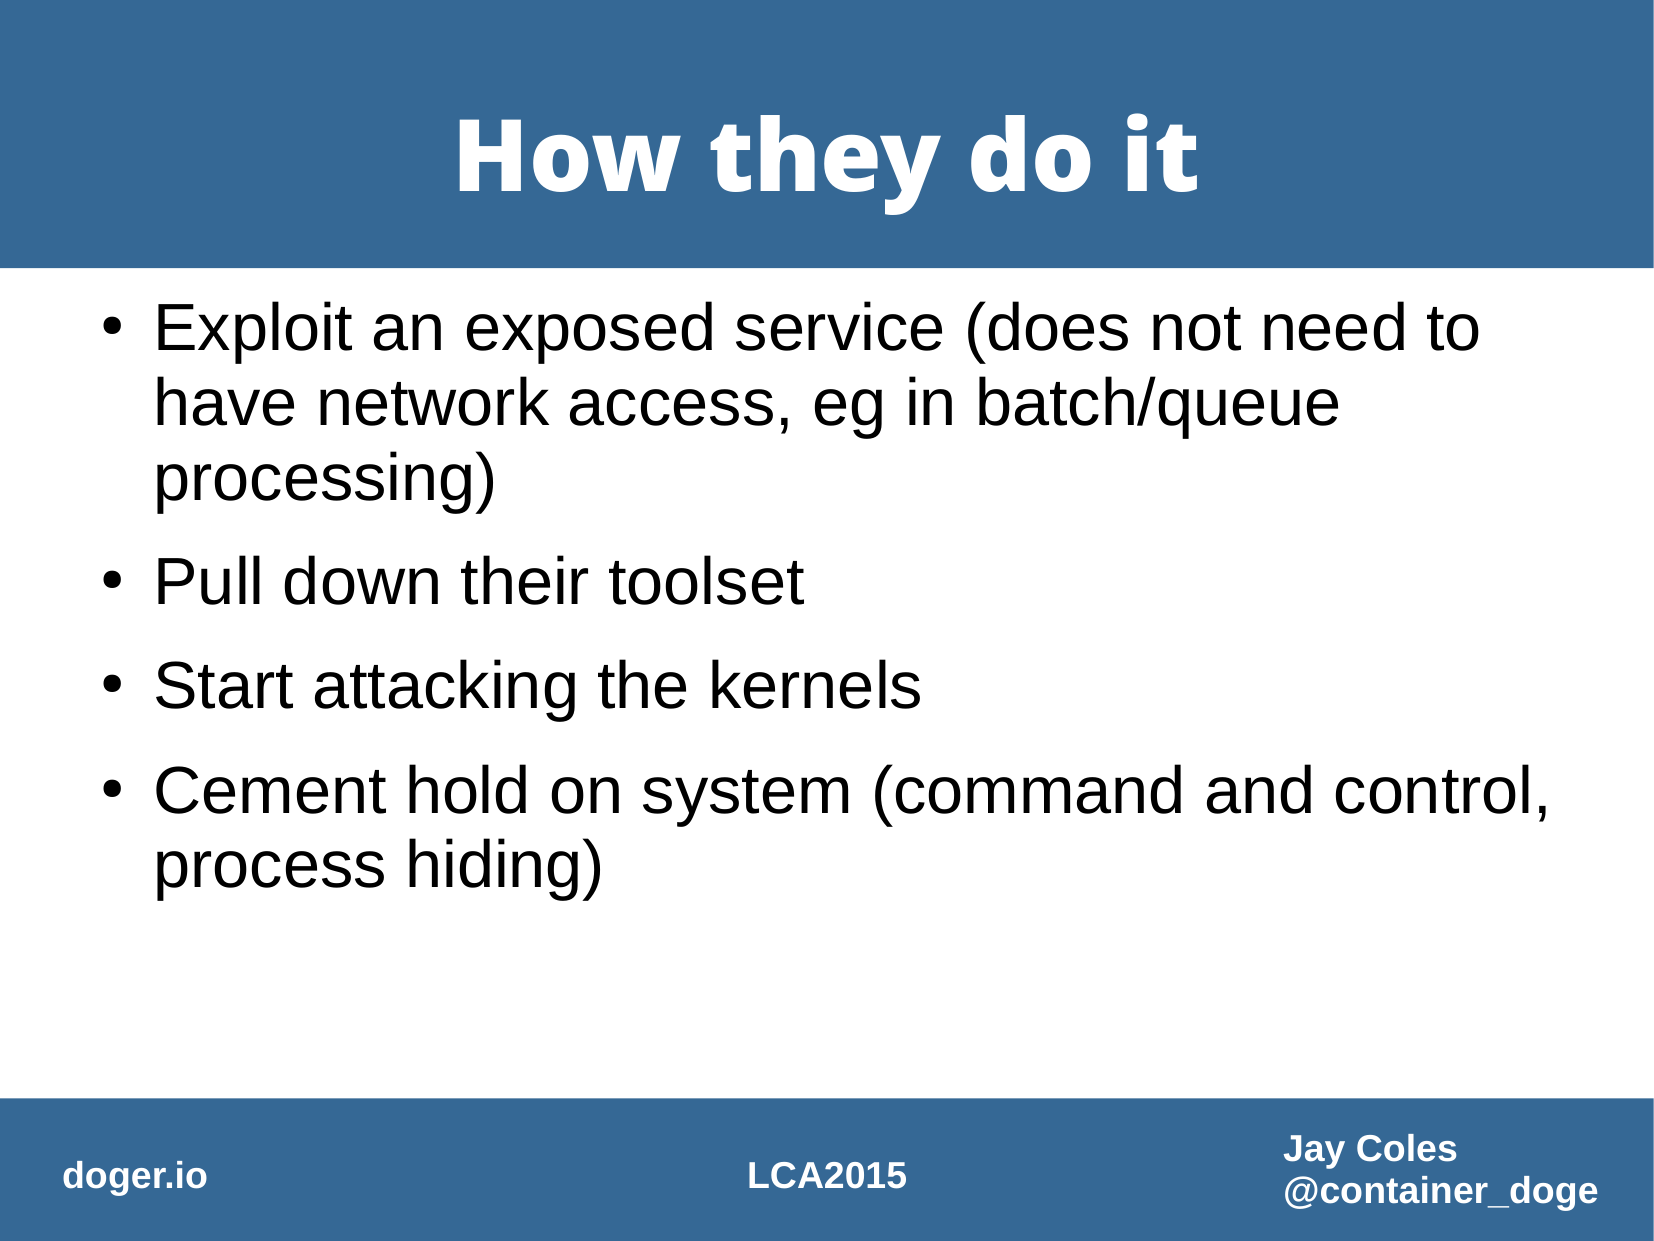

# How they do it
Exploit an exposed service (does not need to have network access, eg in batch/queue processing)
Pull down their toolset
Start attacking the kernels
Cement hold on system (command and control, process hiding)